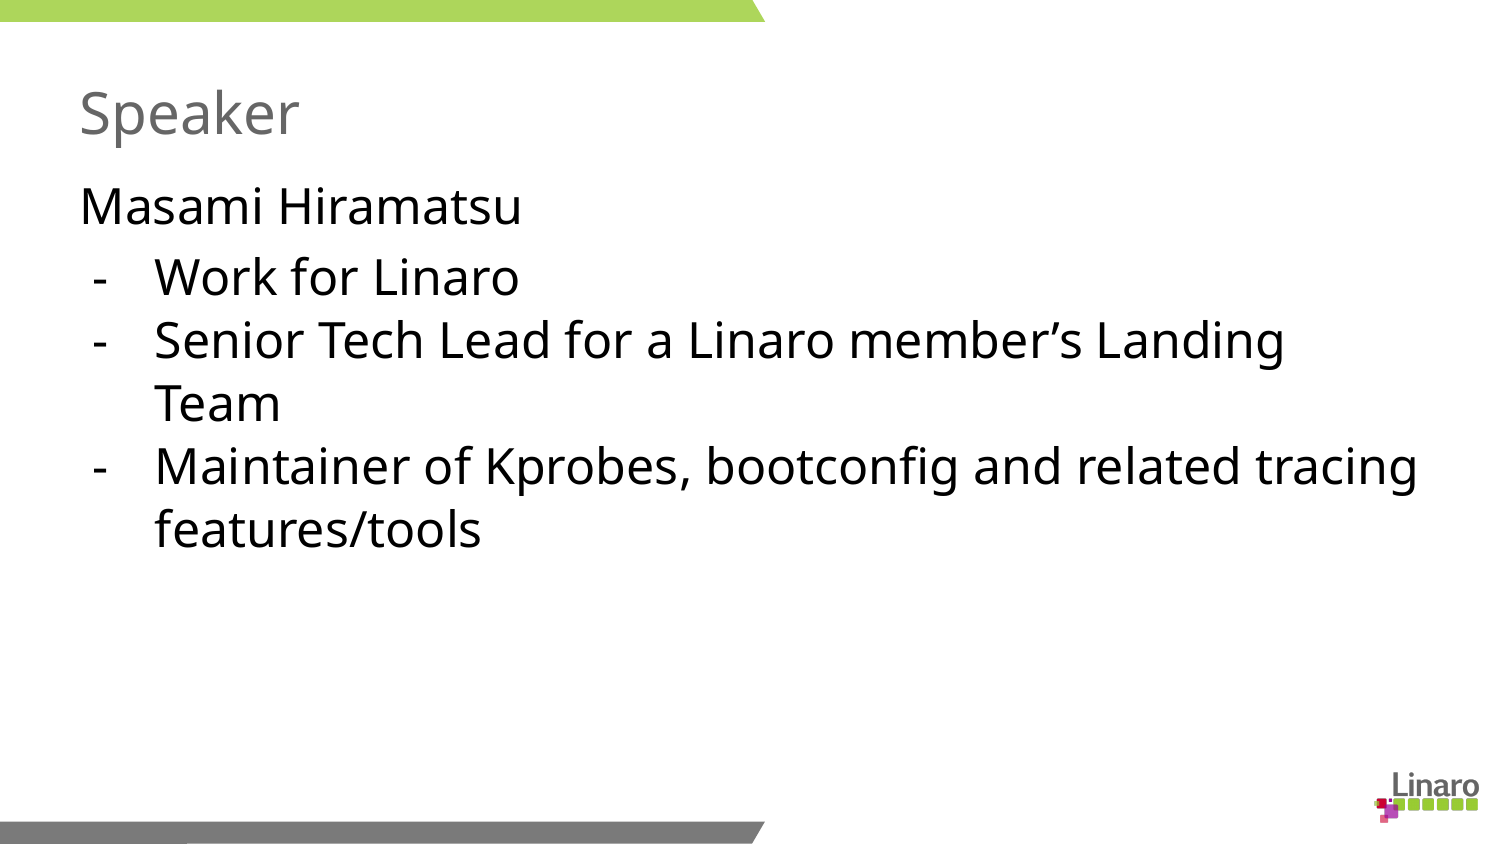

# Speaker
Masami Hiramatsu
Work for Linaro
Senior Tech Lead for a Linaro member’s Landing Team
Maintainer of Kprobes, bootconfig and related tracing features/tools